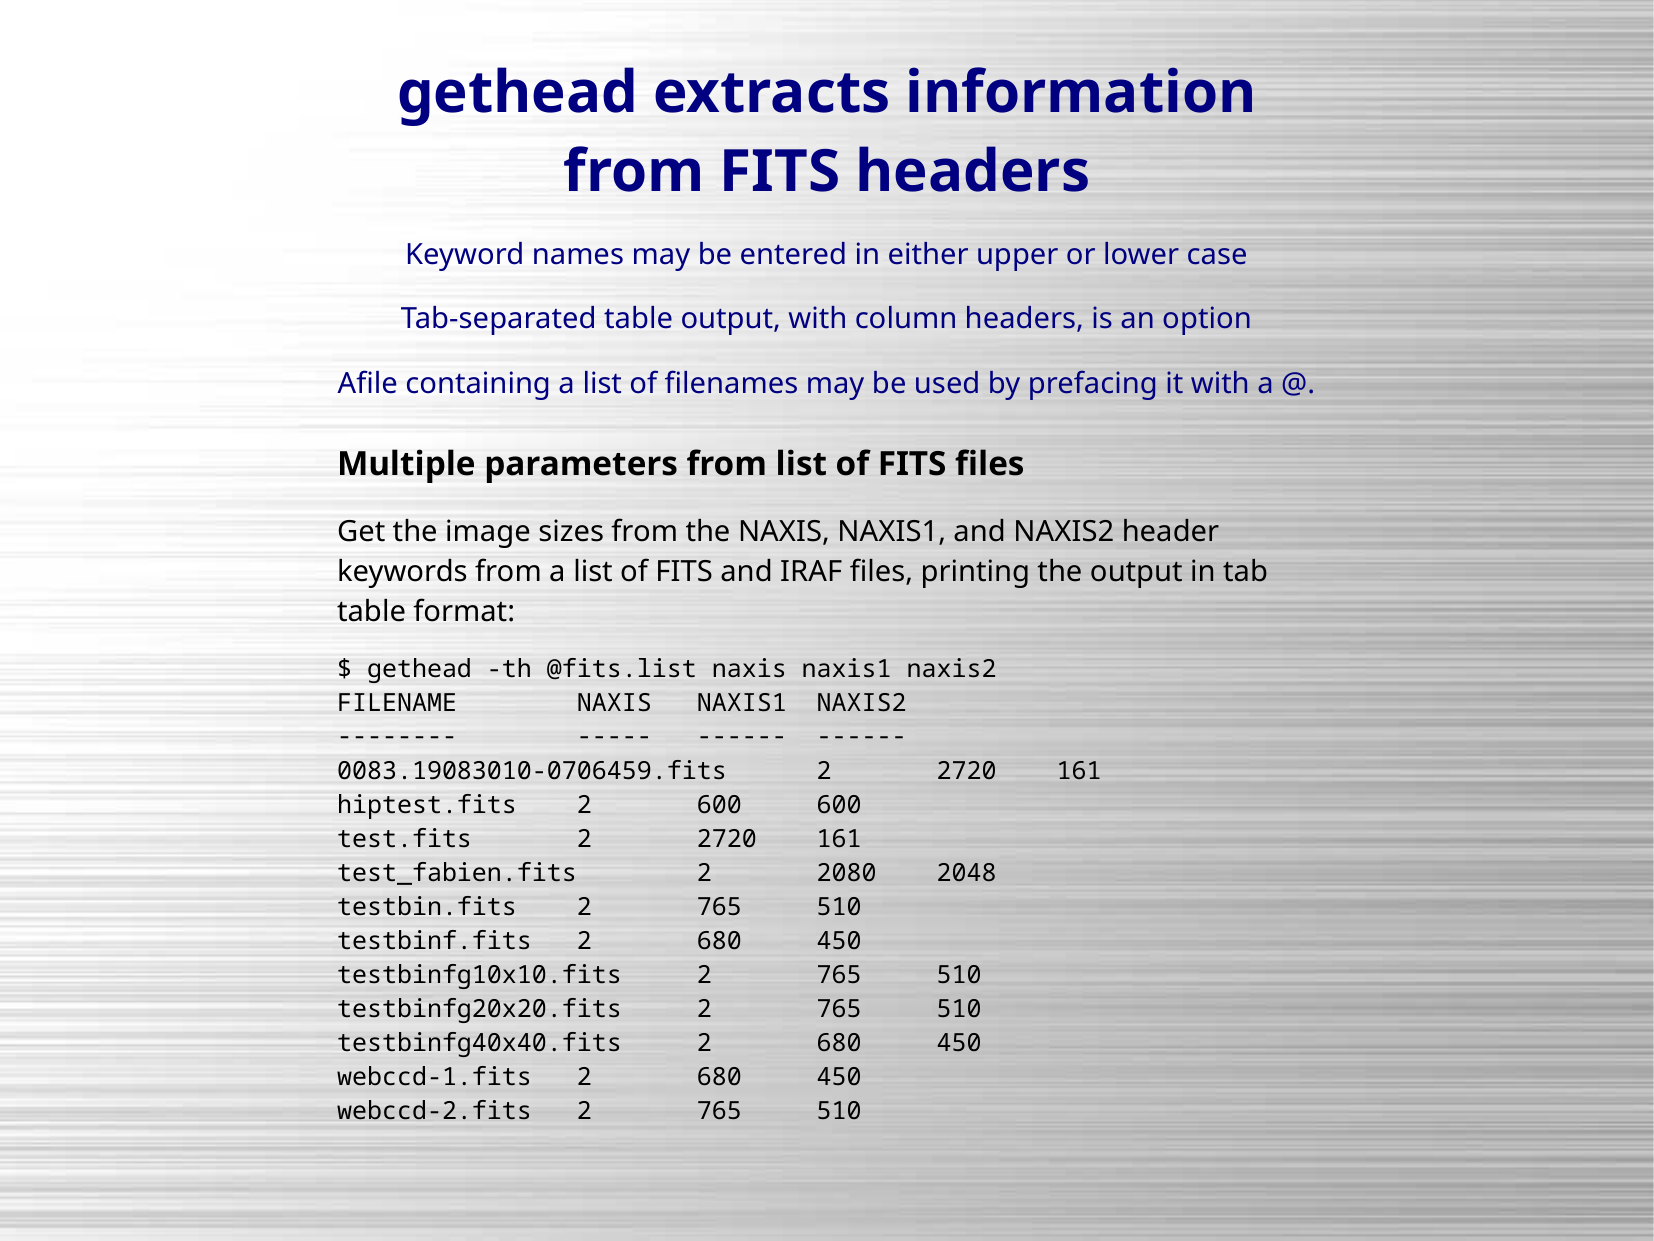

gethead extracts information
from FITS headers
Keyword names may be entered in either upper or lower case
Tab-separated table output, with column headers, is an option
Afile containing a list of filenames may be used by prefacing it with a @.
Multiple parameters from list of FITS files
Get the image sizes from the NAXIS, NAXIS1, and NAXIS2 header keywords from a list of FITS and IRAF files, printing the output in tab table format:
$ gethead -th @fits.list naxis naxis1 naxis2
FILENAME NAXIS NAXIS1 NAXIS2
-------- ----- ------ ------
0083.19083010-0706459.fits 2 2720 161
hiptest.fits 2 600 600
test.fits 2 2720 161
test_fabien.fits 2 2080 2048
testbin.fits 2 765 510
testbinf.fits 2 680 450
testbinfg10x10.fits 2 765 510
testbinfg20x20.fits 2 765 510
testbinfg40x40.fits 2 680 450
webccd-1.fits 2 680 450
webccd-2.fits 2 765 510